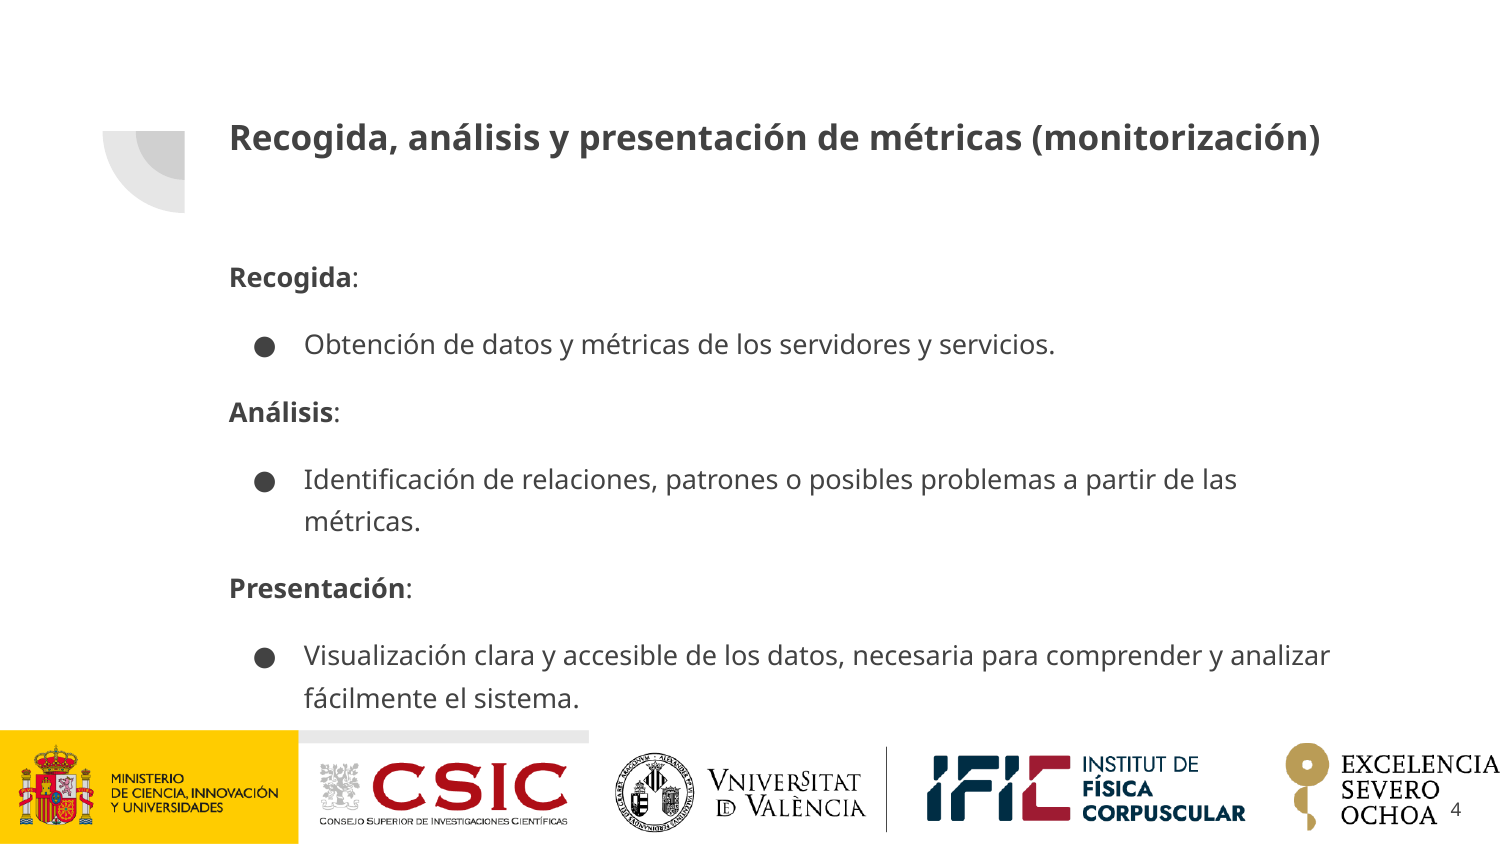

# Recogida, análisis y presentación de métricas (monitorización)
Recogida:
Obtención de datos y métricas de los servidores y servicios.
Análisis:
Identificación de relaciones, patrones o posibles problemas a partir de las métricas.
Presentación:
Visualización clara y accesible de los datos, necesaria para comprender y analizar fácilmente el sistema.